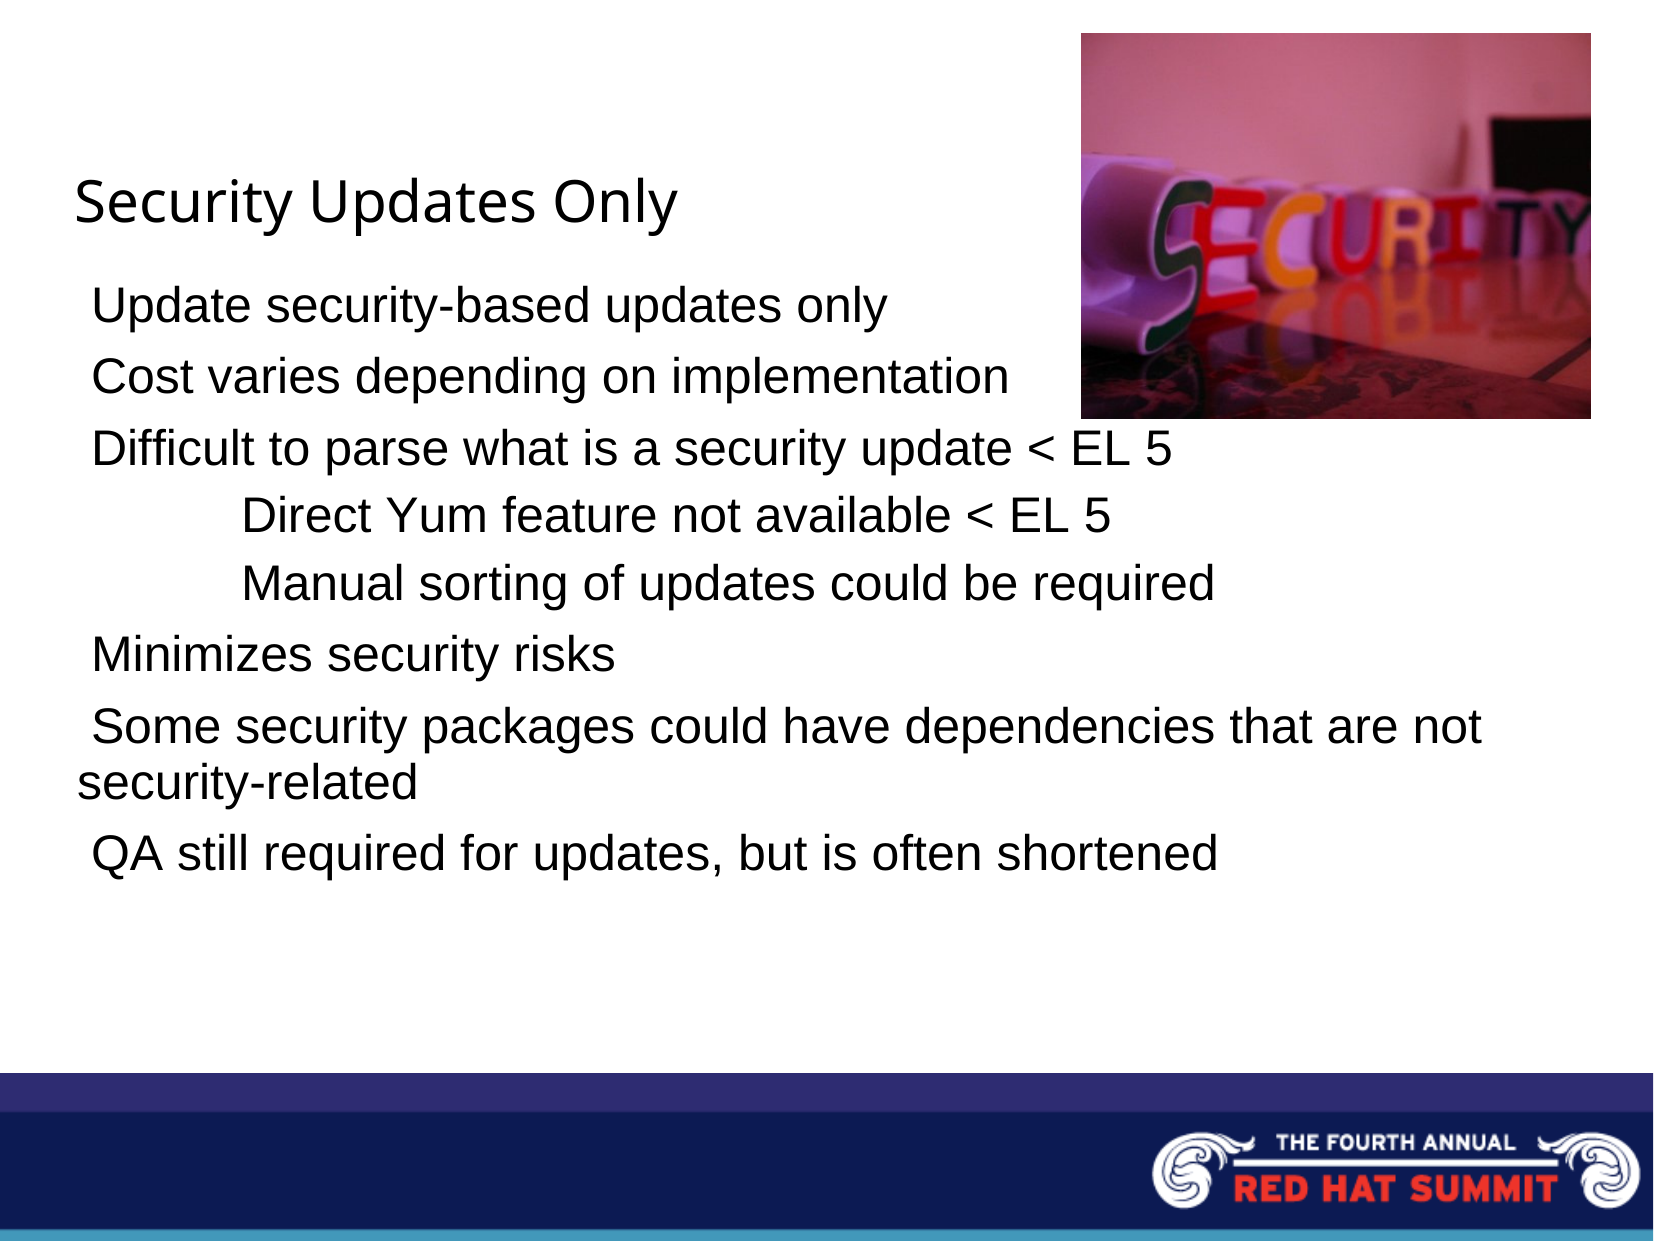

# Security Updates Only
 Update security-based updates only
 Cost varies depending on implementation
 Difficult to parse what is a security update < EL 5
 Direct Yum feature not available < EL 5
 Manual sorting of updates could be required
 Minimizes security risks
 Some security packages could have dependencies that are not security-related
 QA still required for updates, but is often shortened